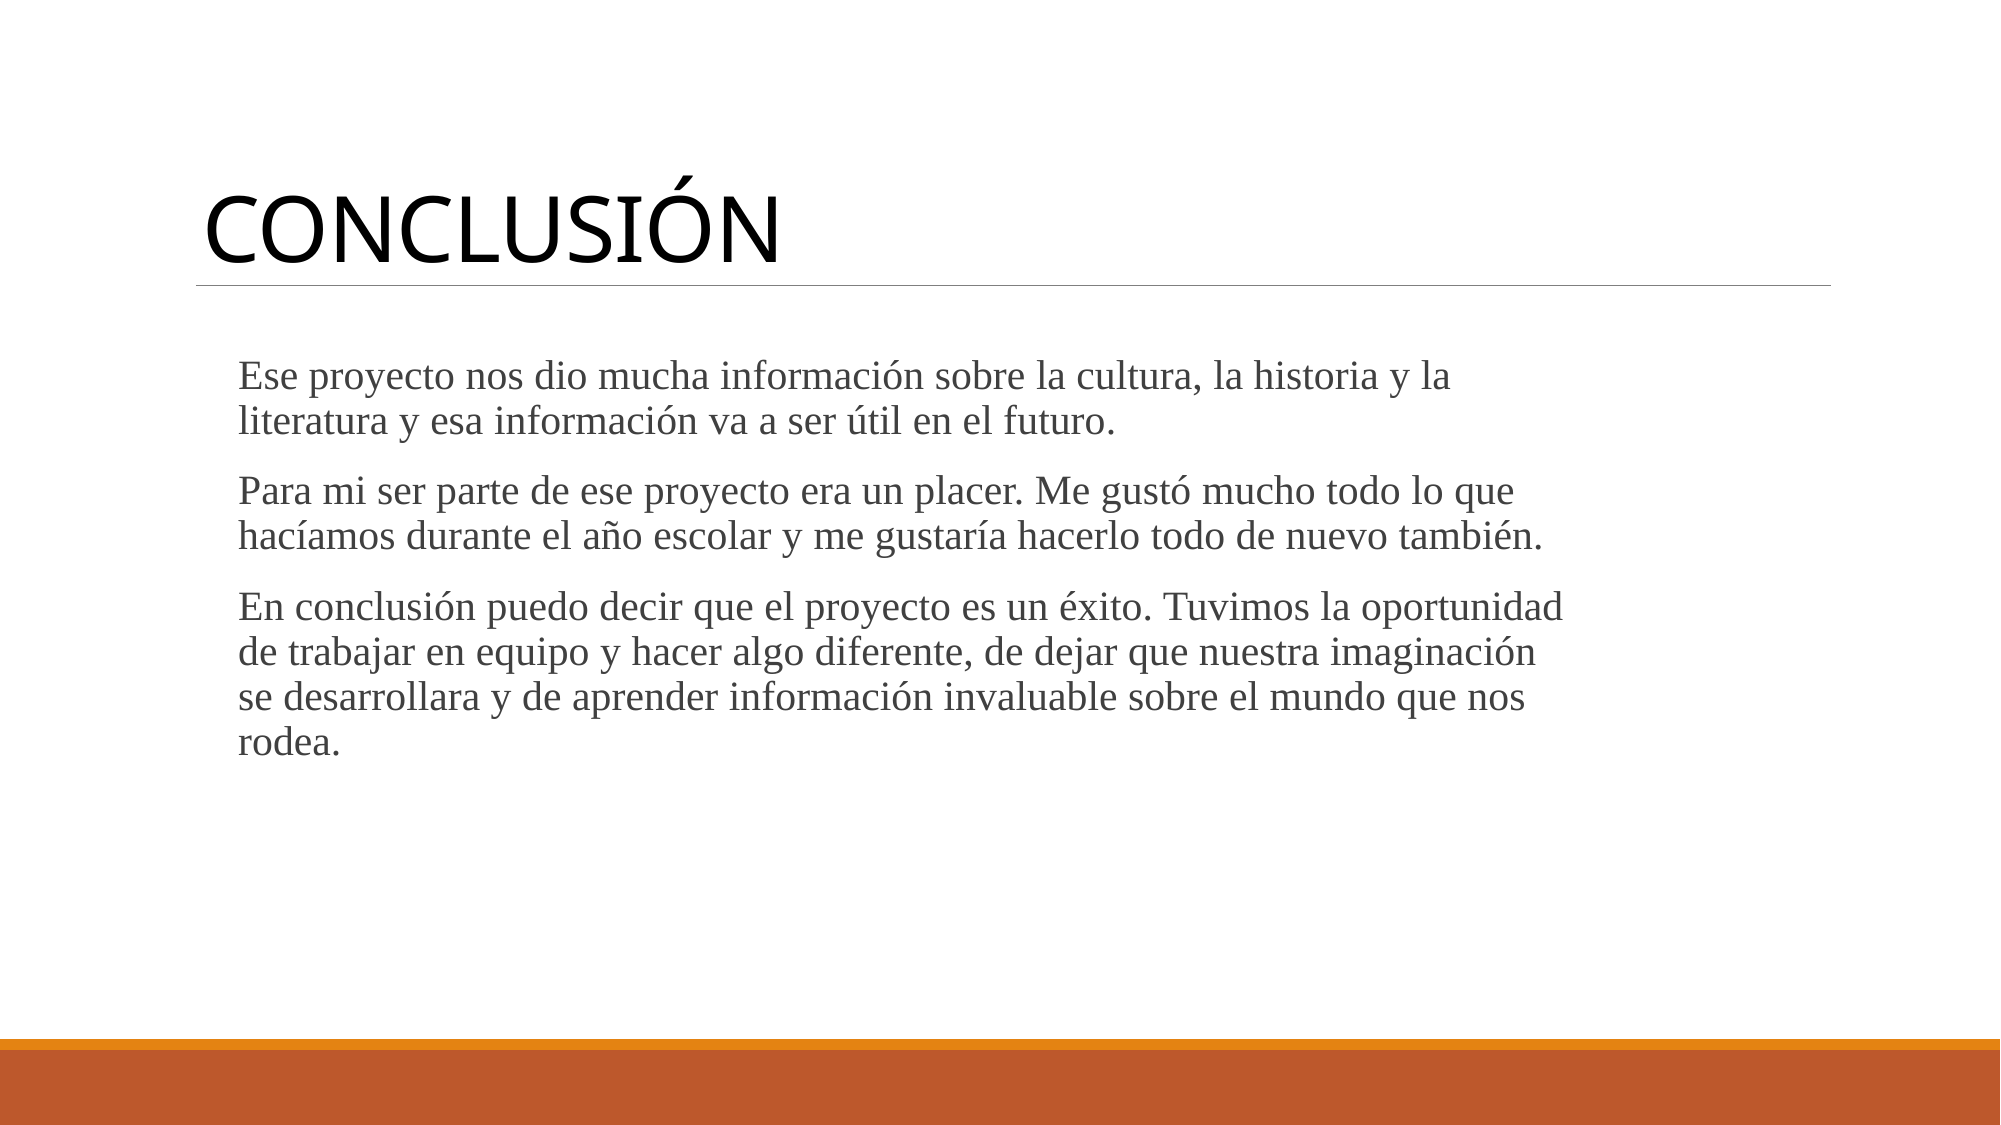

# Conclusión
Ese proyecto nos dio mucha información sobre la cultura, la historia y la literatura y esa información va a ser útil en el futuro.
Para mi ser parte de ese proyecto era un placer. Me gustó mucho todo lo que hacíamos durante el año escolar y me gustaría hacerlo todo de nuevo también.
En conclusión puedo decir que el proyecto es un éxito. Tuvimos la oportunidad de trabajar en equipo y hacer algo diferente, de dejar que nuestra imaginación se desarrollara y de aprender información invaluable sobre el mundo que nos rodea.